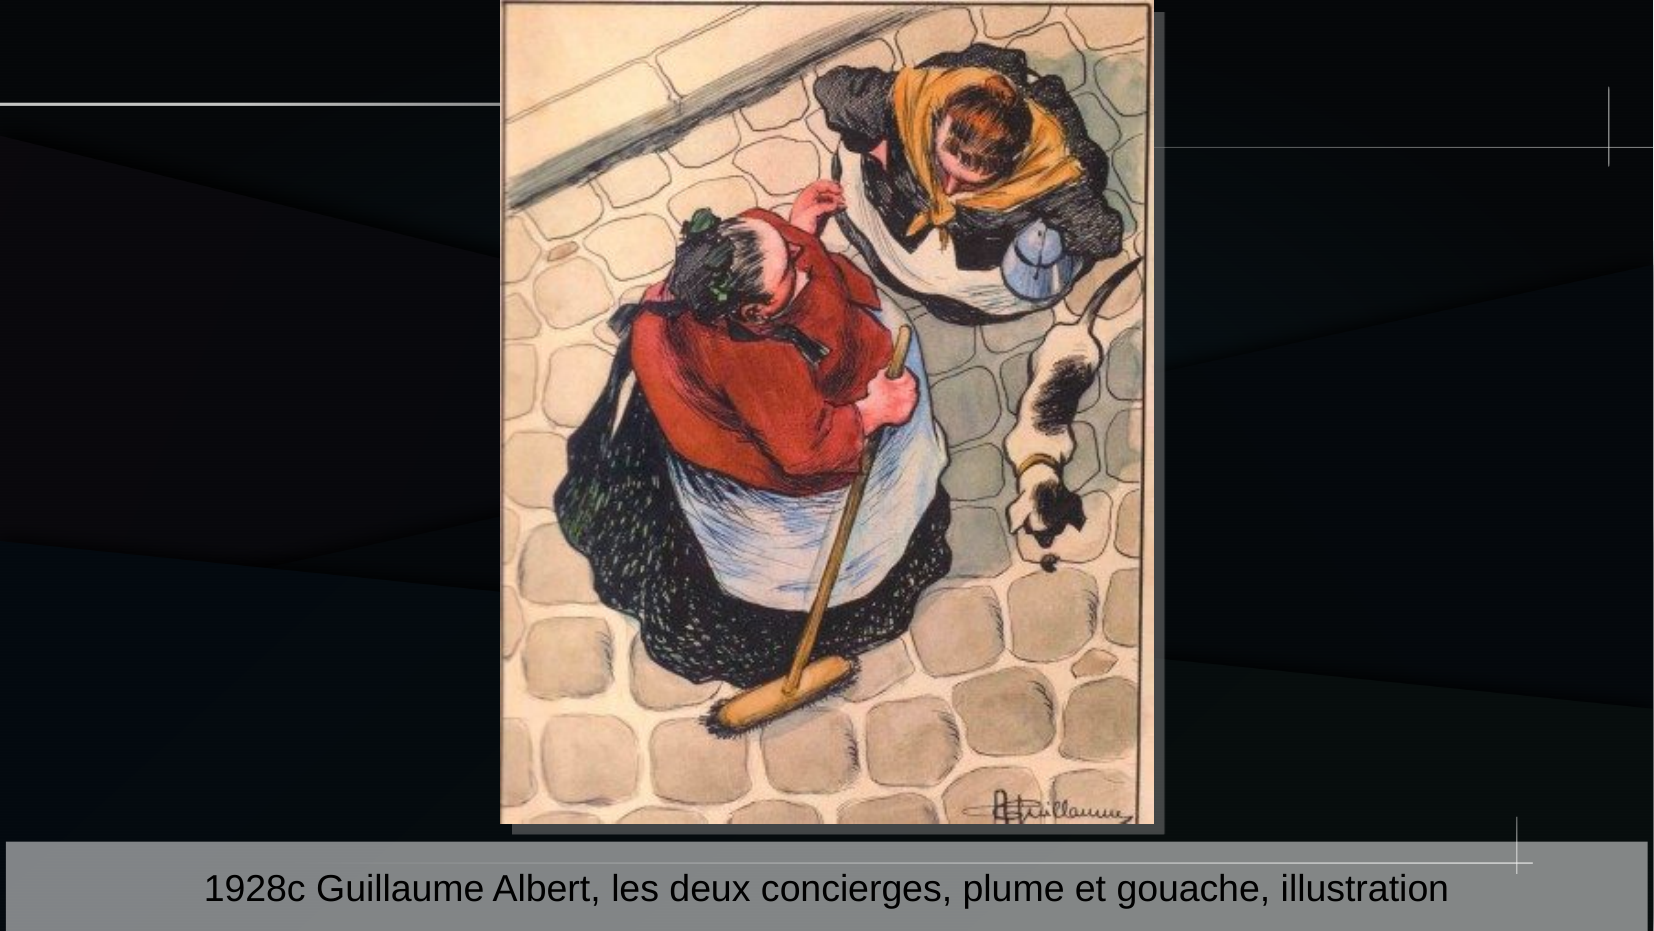

1928c Guillaume Albert, les deux concierges, plume et gouache, illustration